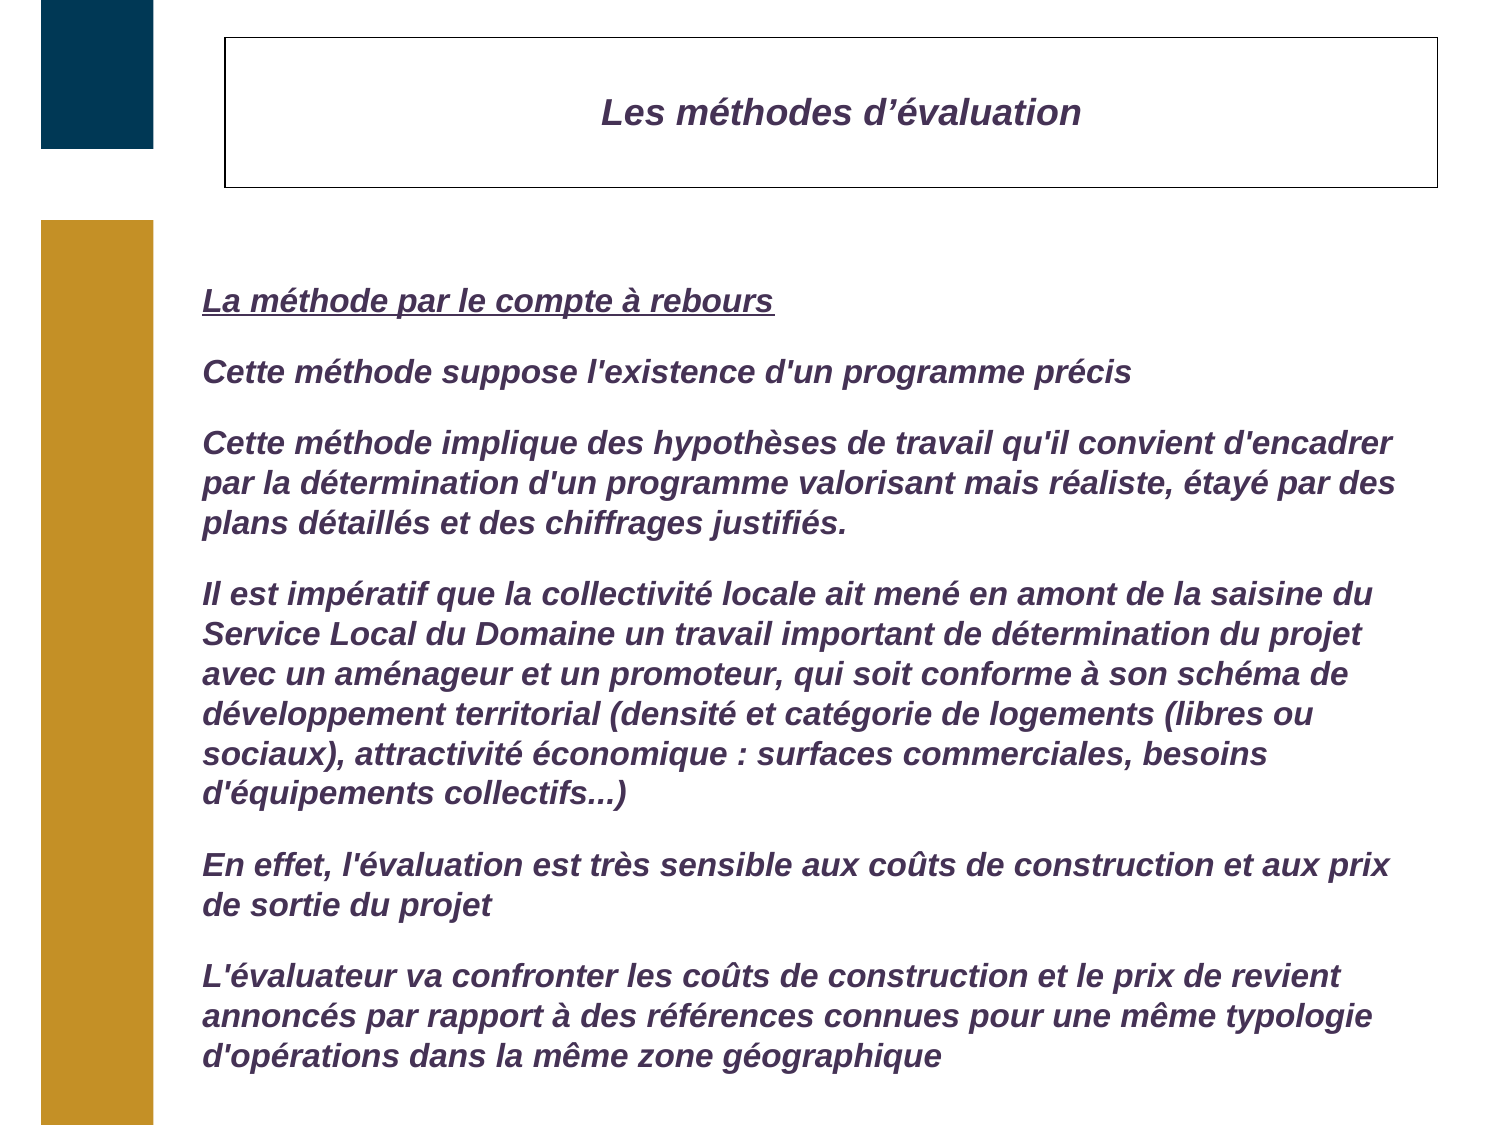

Les méthodes d’évaluation
La méthode par le compte à rebours
Cette méthode suppose l'existence d'un programme précis
Cette méthode implique des hypothèses de travail qu'il convient d'encadrer par la détermination d'un programme valorisant mais réaliste, étayé par des plans détaillés et des chiffrages justifiés.
Il est impératif que la collectivité locale ait mené en amont de la saisine du Service Local du Domaine un travail important de détermination du projet avec un aménageur et un promoteur, qui soit conforme à son schéma de développement territorial (densité et catégorie de logements (libres ou sociaux), attractivité économique : surfaces commerciales, besoins d'équipements collectifs...)
En effet, l'évaluation est très sensible aux coûts de construction et aux prix de sortie du projet
L'évaluateur va confronter les coûts de construction et le prix de revient annoncés par rapport à des références connues pour une même typologie d'opérations dans la même zone géographique
18